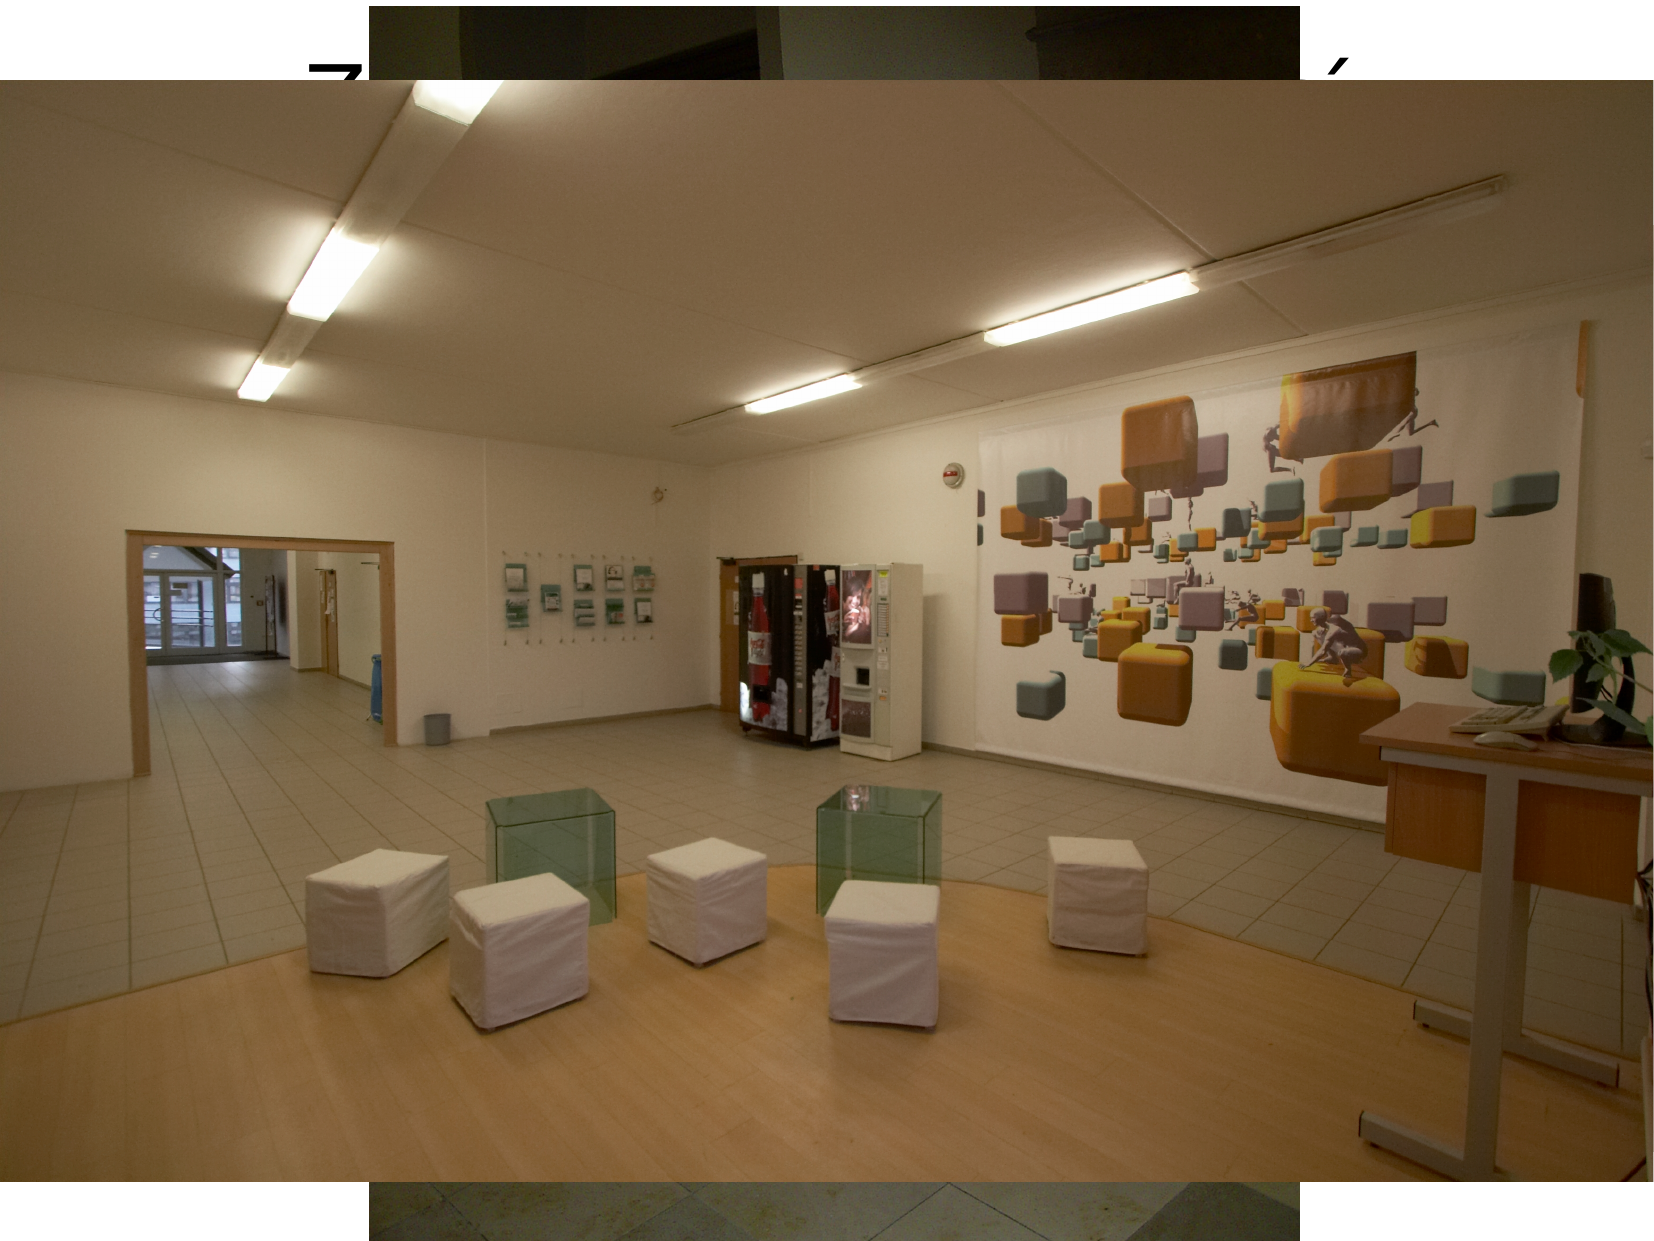

# Zpřístupnění informací uživatelům
Tvorba krátké uživatelské dokumentace převedena na HelpDesk
Řešení nejčastějších problémů popisují letáky, které si operátoři sami tvoří
založení konta, nastavení wifi, vracení JIS karty
Letáčky dostupné v nově rekonstruovaných prostorách i na HD
Informační kiosky součástí prostředí